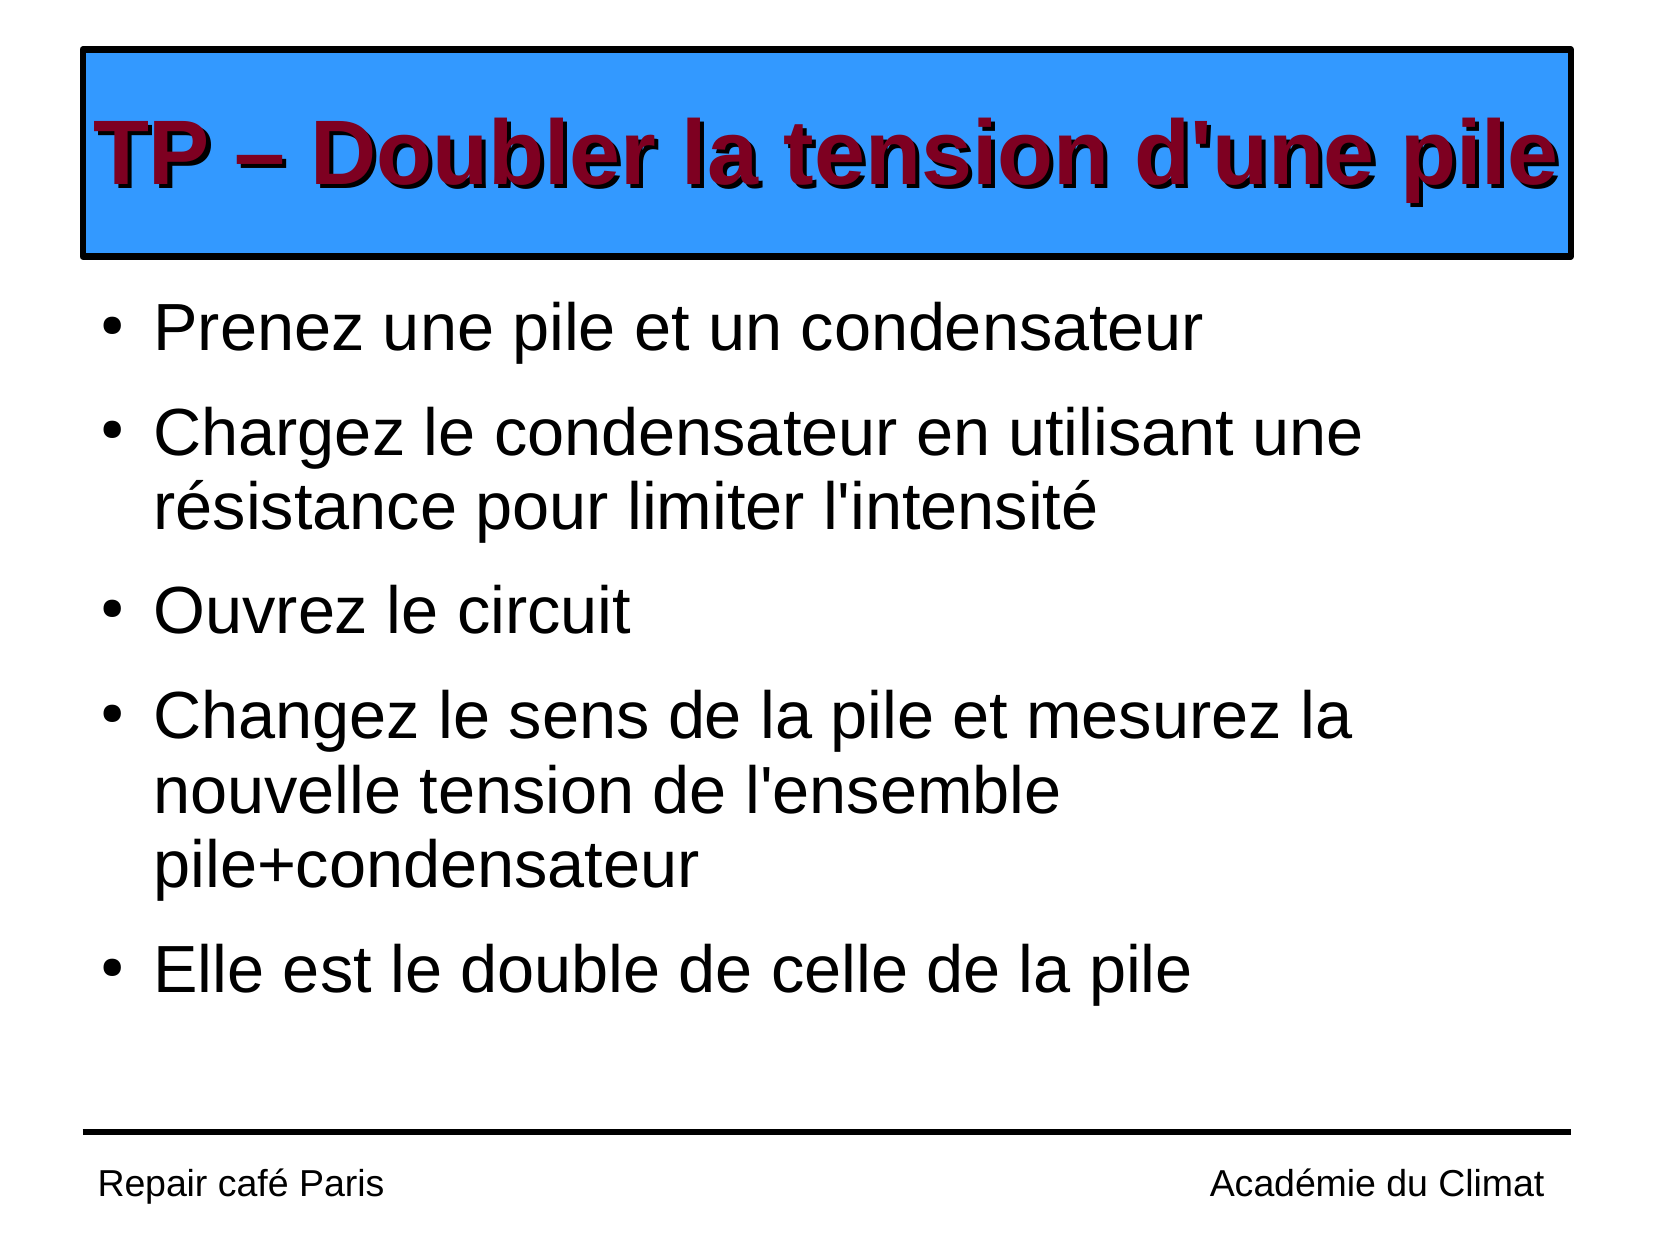

# TP – Doubler la tension d'une pile
Prenez une pile et un condensateur
Chargez le condensateur en utilisant une résistance pour limiter l'intensité
Ouvrez le circuit
Changez le sens de la pile et mesurez la nouvelle tension de l'ensemble pile+condensateur
Elle est le double de celle de la pile
Repair café Paris	Académie du Climat